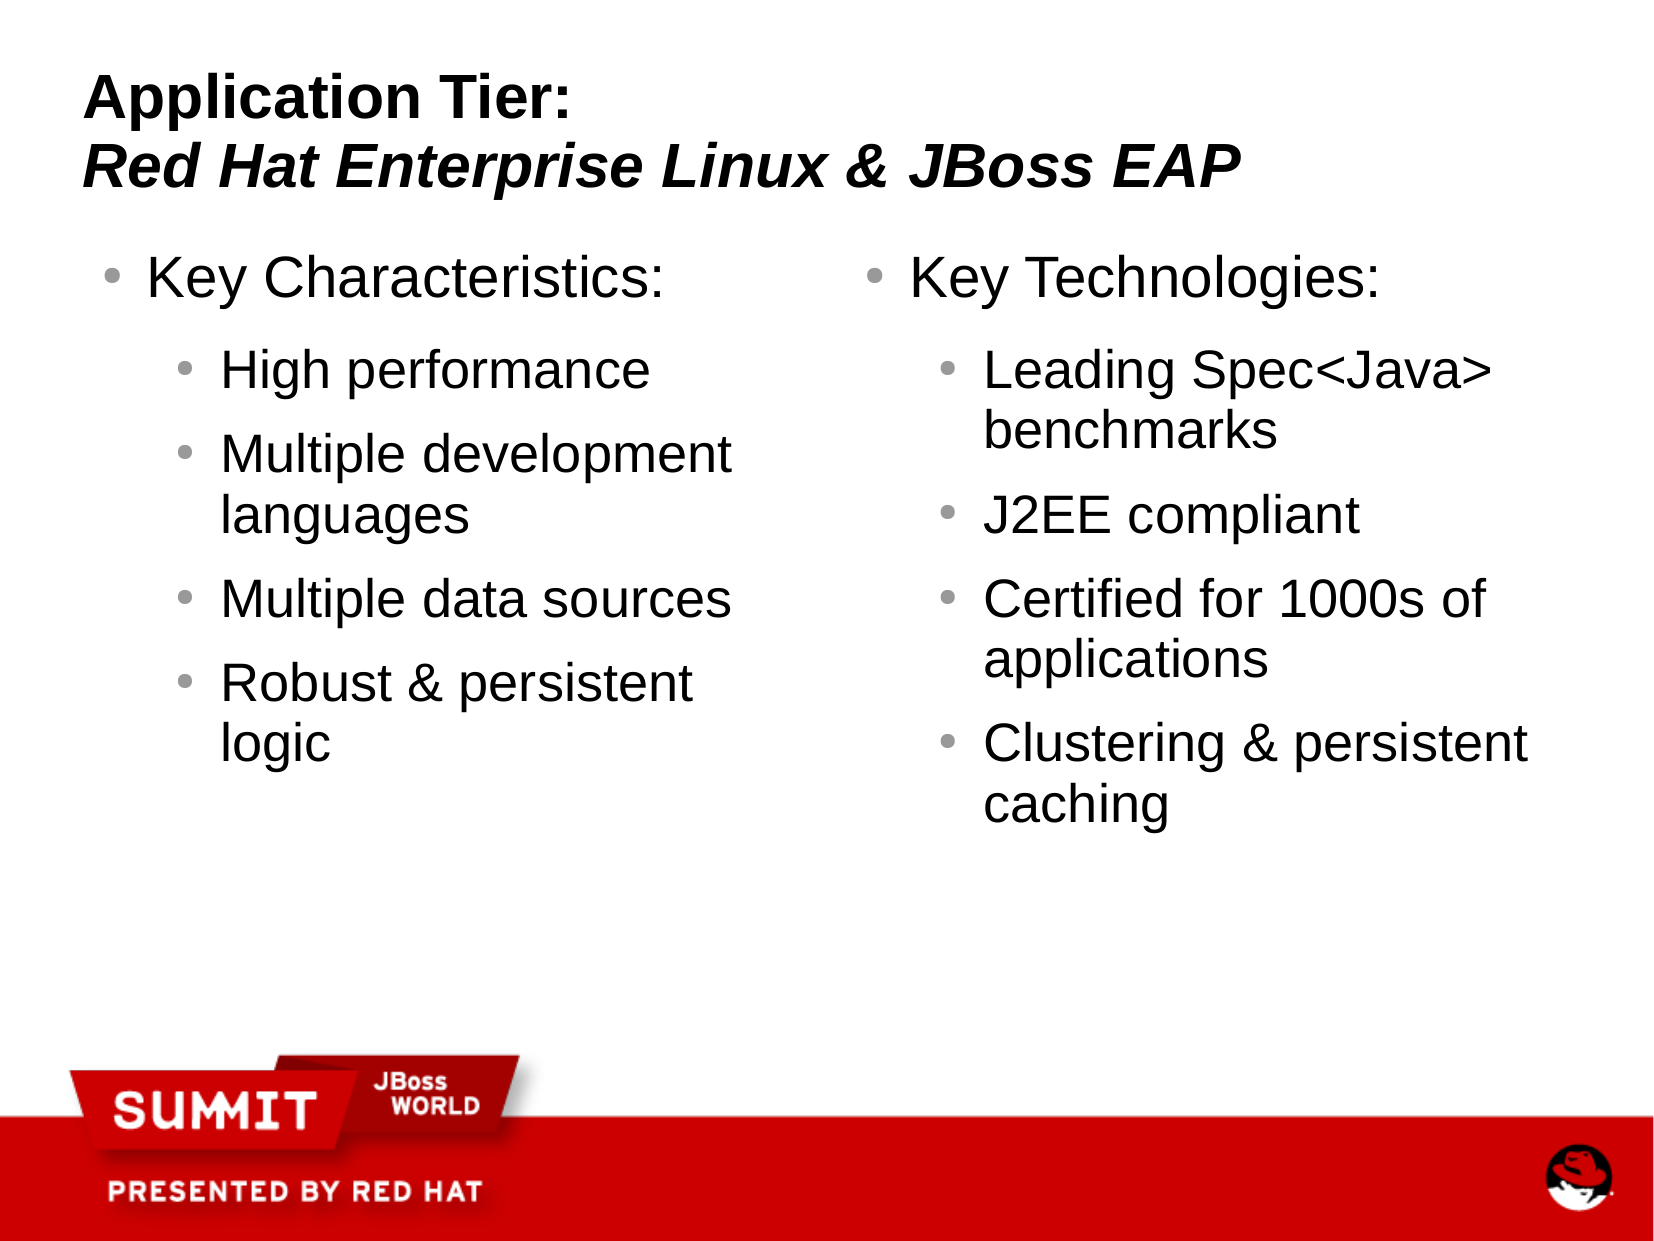

# Application Tier: Red Hat Enterprise Linux & JBoss EAP
Key Characteristics:
High performance
Multiple development languages
Multiple data sources
Robust & persistent logic
Key Technologies:
Leading Spec<Java> benchmarks
J2EE compliant
Certified for 1000s of applications
Clustering & persistent caching